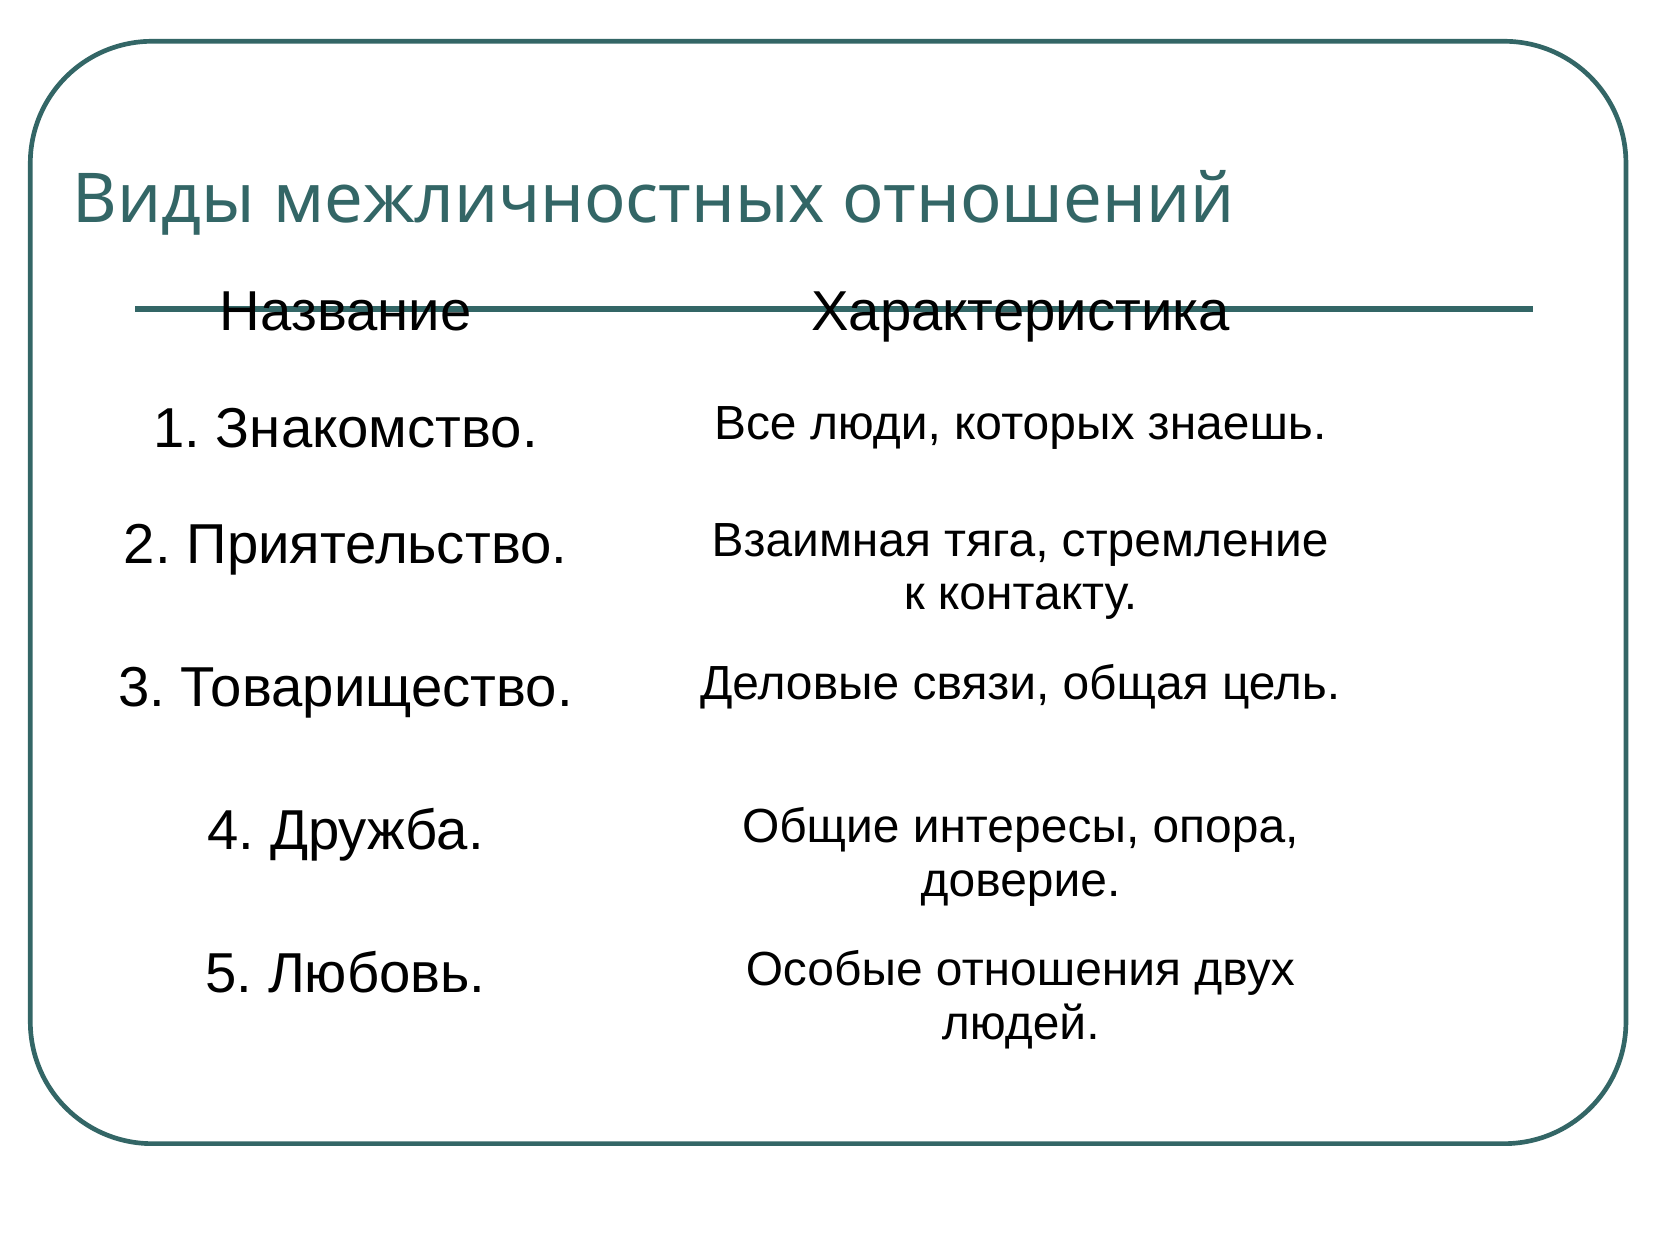

Виды межличностных отношений
#
| Название | Характеристика |
| --- | --- |
| 1. Знакомство. | Все люди, которых знаешь. |
| 2. Приятельство. | Взаимная тяга, стремление к контакту. |
| 3. Товарищество. | Деловые связи, общая цель. |
| 4. Дружба. | Общие интересы, опора, доверие. |
| 5. Любовь. | Особые отношения двух людей. |